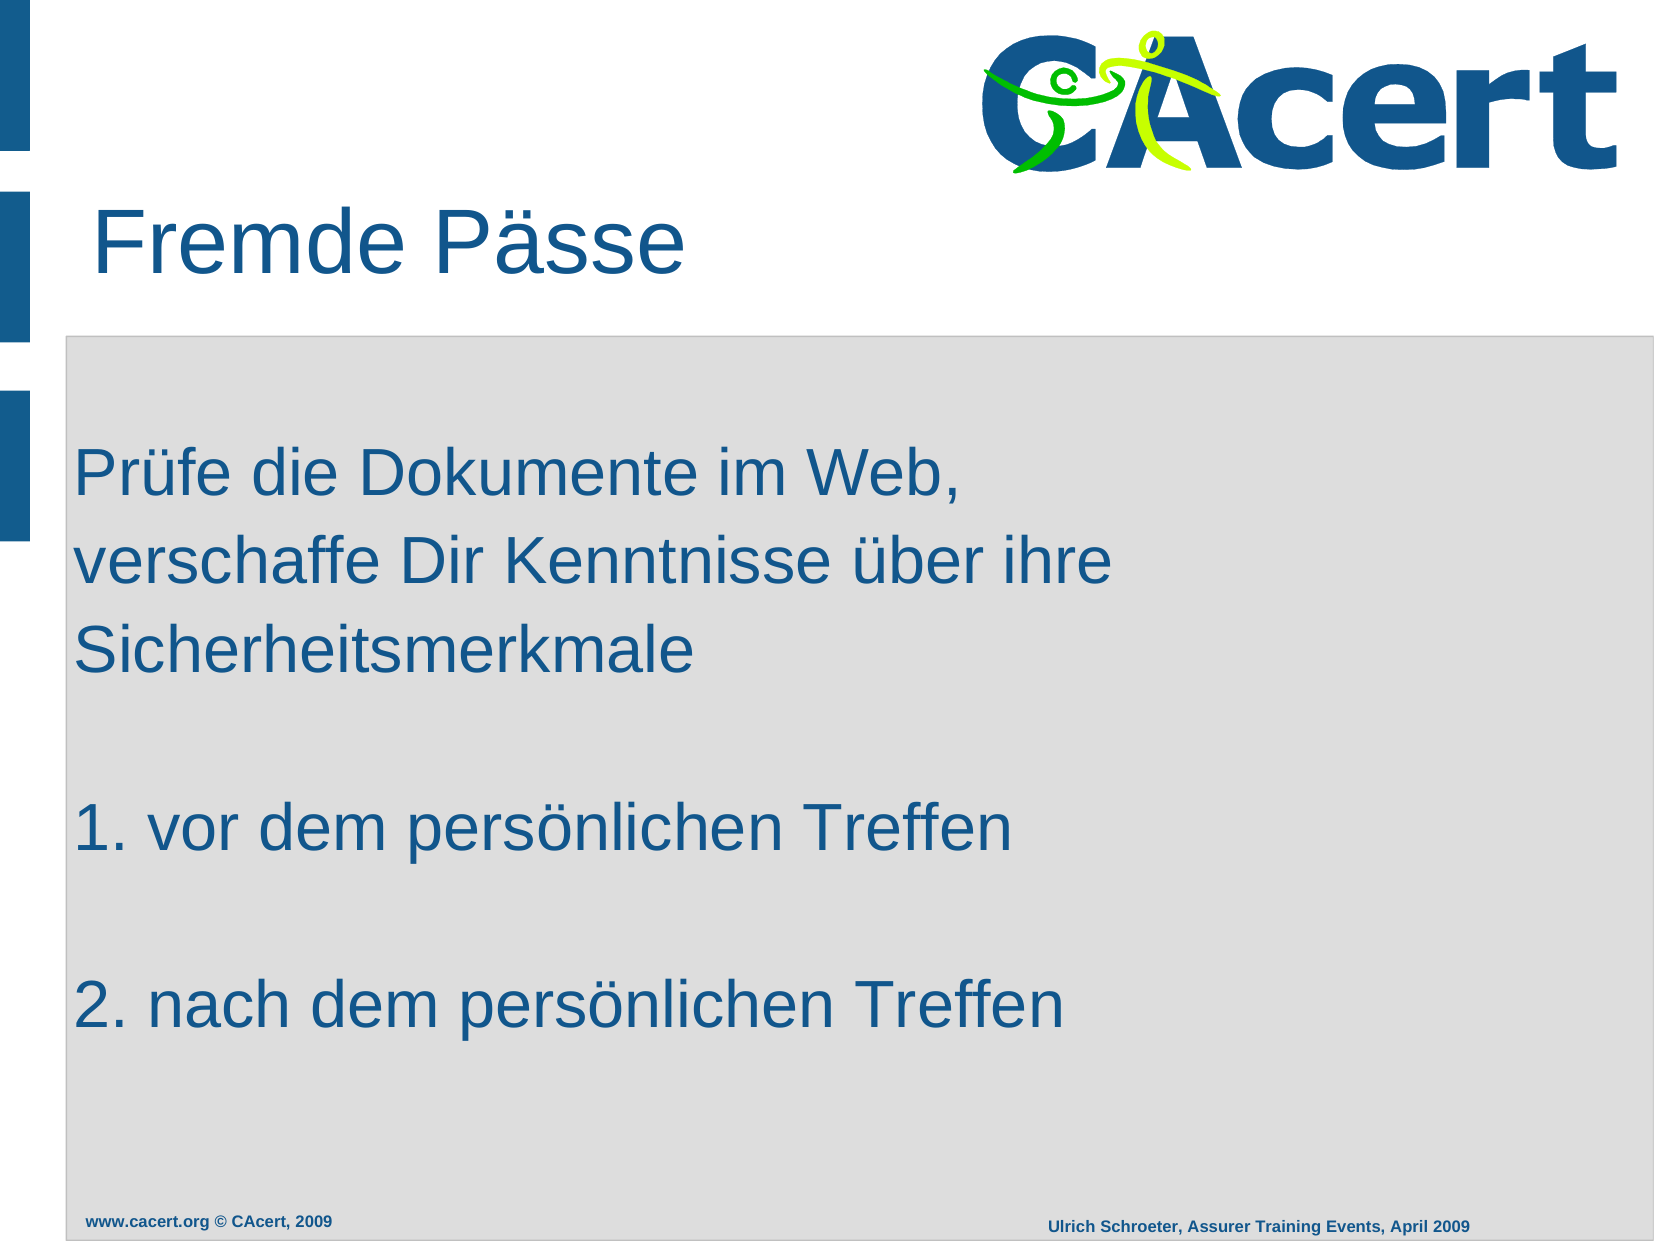

Fremde Pässe
Prüfe die Dokumente im Web,
verschaffe Dir Kenntnisse über ihre
Sicherheitsmerkmale
1. vor dem persönlichen Treffen
2. nach dem persönlichen Treffen